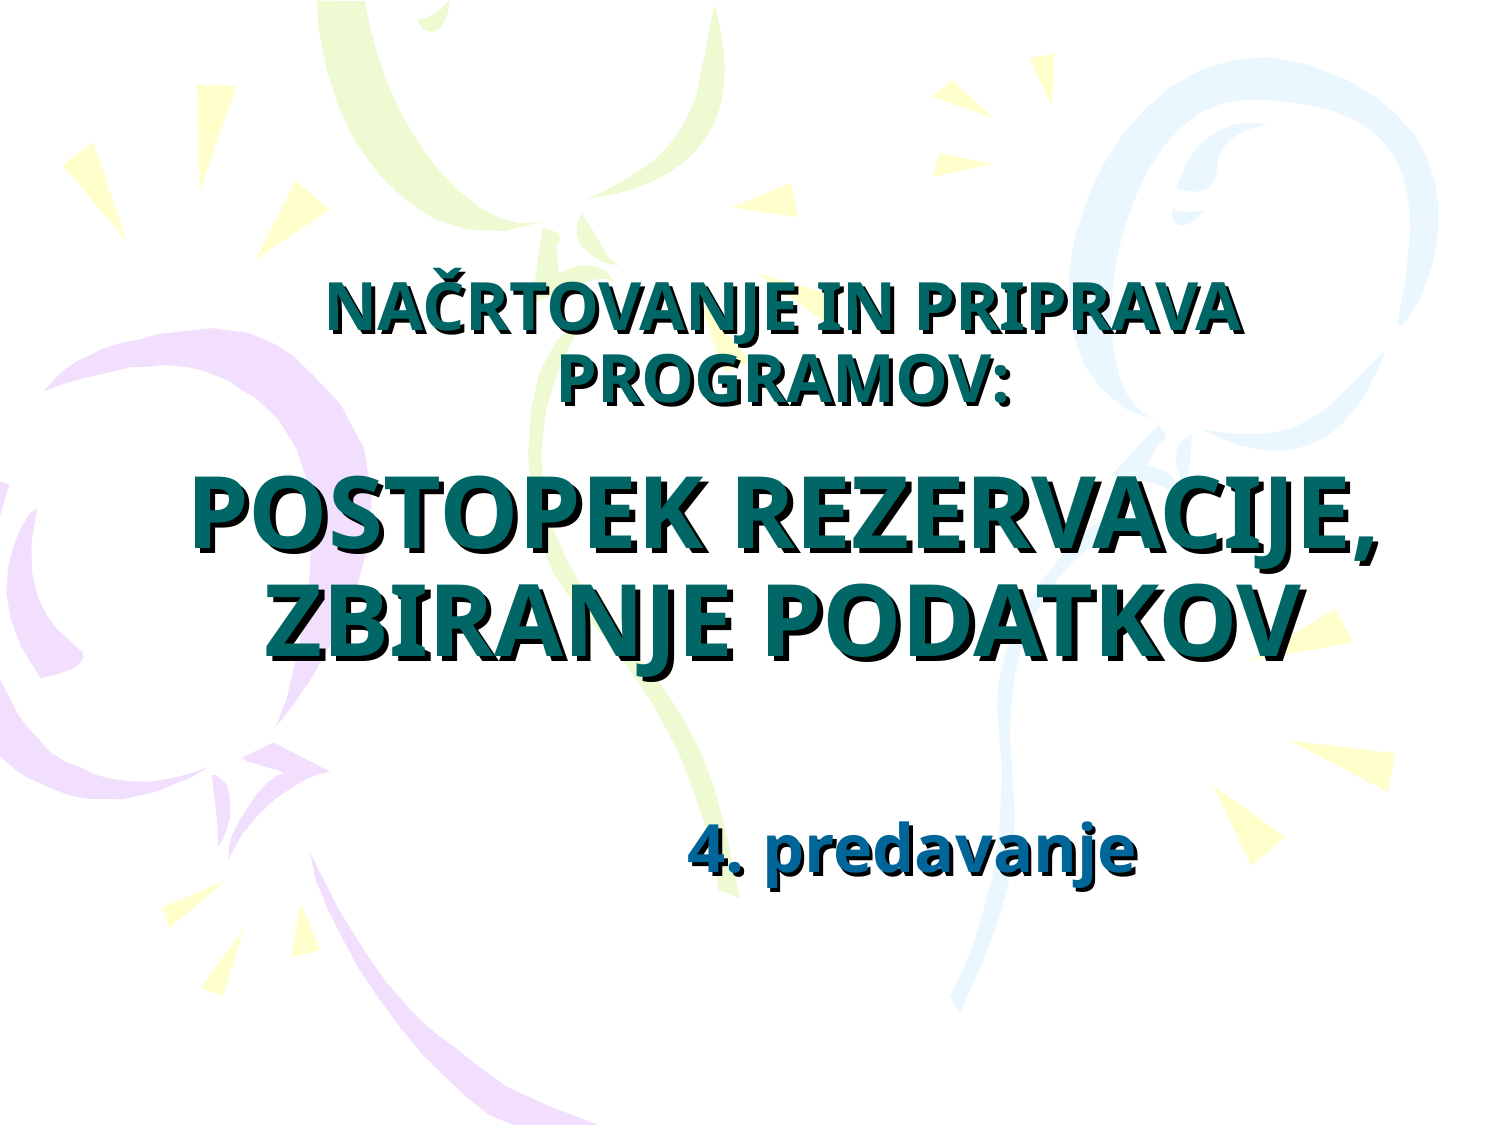

# NAČRTOVANJE IN PRIPRAVA PROGRAMOV: POSTOPEK REZERVACIJE, ZBIRANJE PODATKOV
4. predavanje